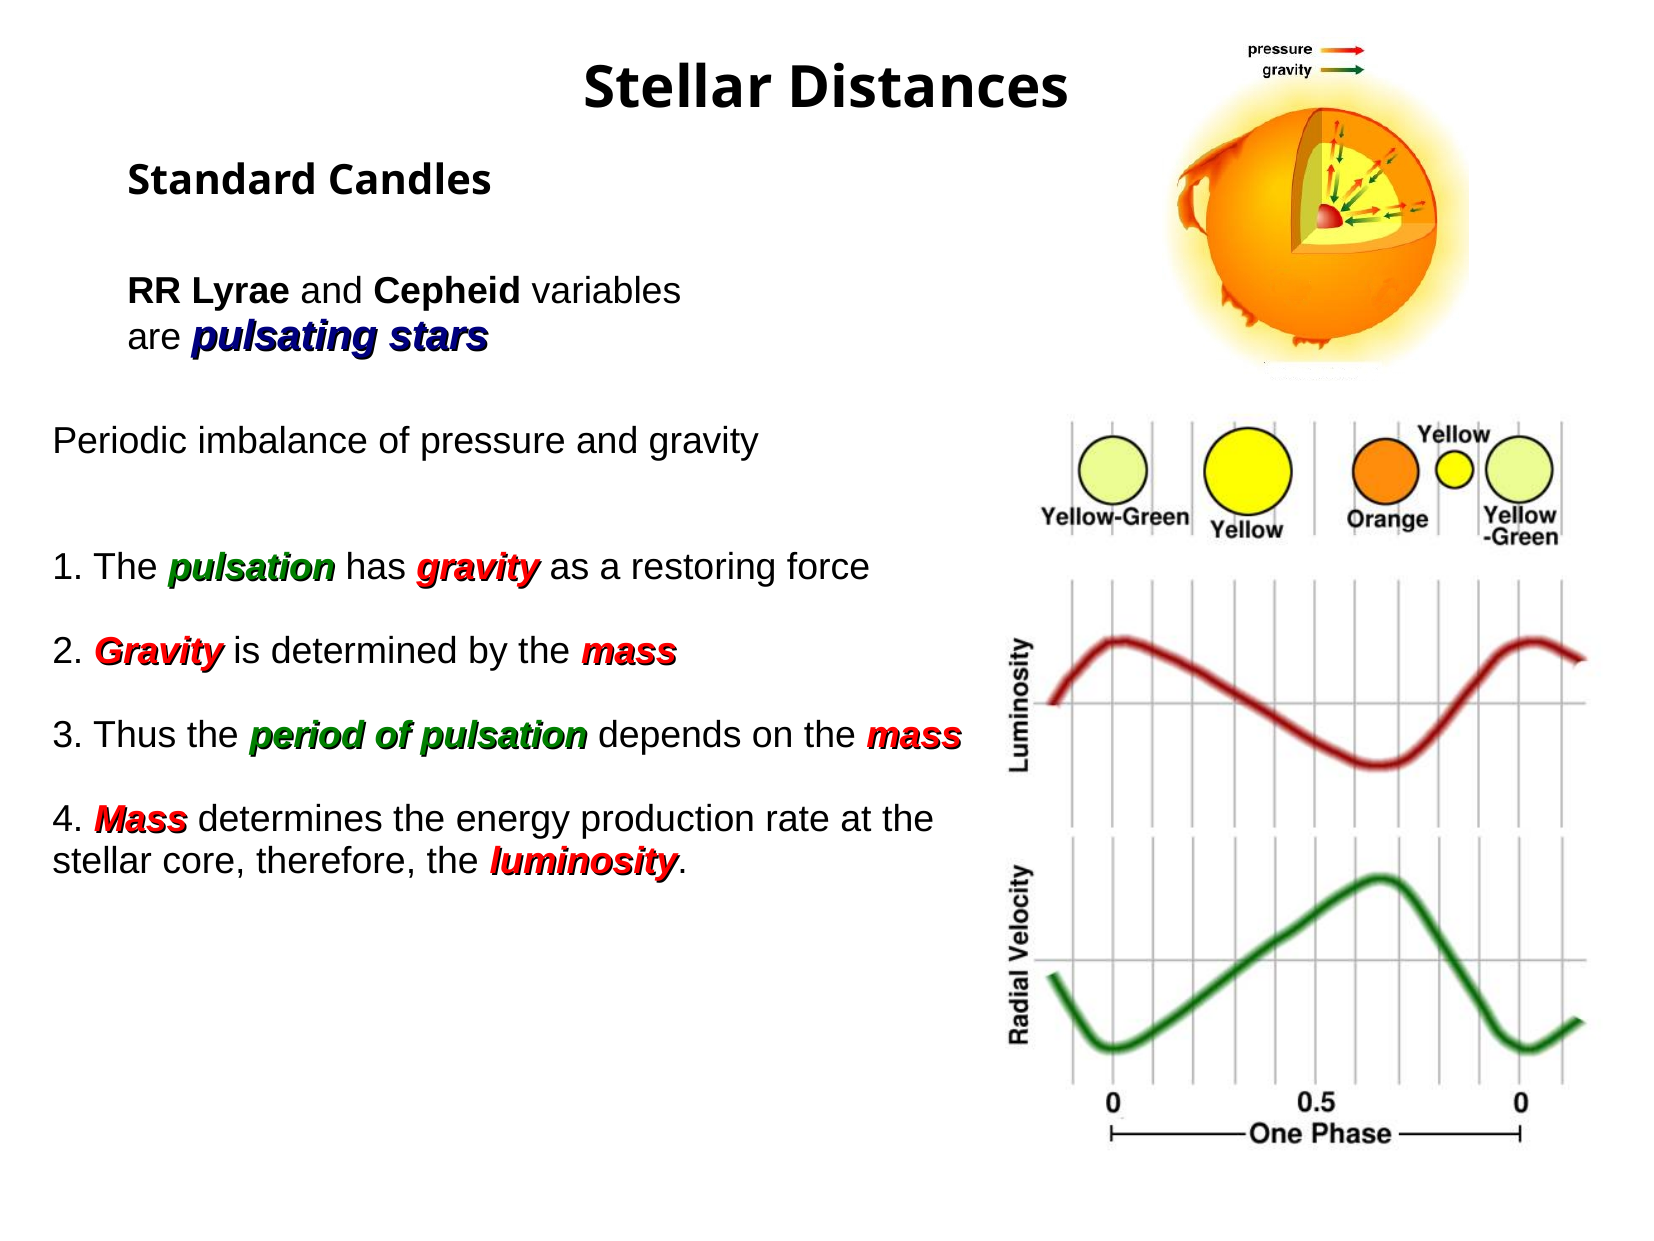

Stellar Distances
Standard Candles
RR Lyrae and Cepheid variables
are pulsating stars
Periodic imbalance of pressure and gravity
1. The pulsation has gravity as a restoring force
2. Gravity is determined by the mass
3. Thus the period of pulsation depends on the mass
4. Mass determines the energy production rate at the stellar core, therefore, the luminosity.